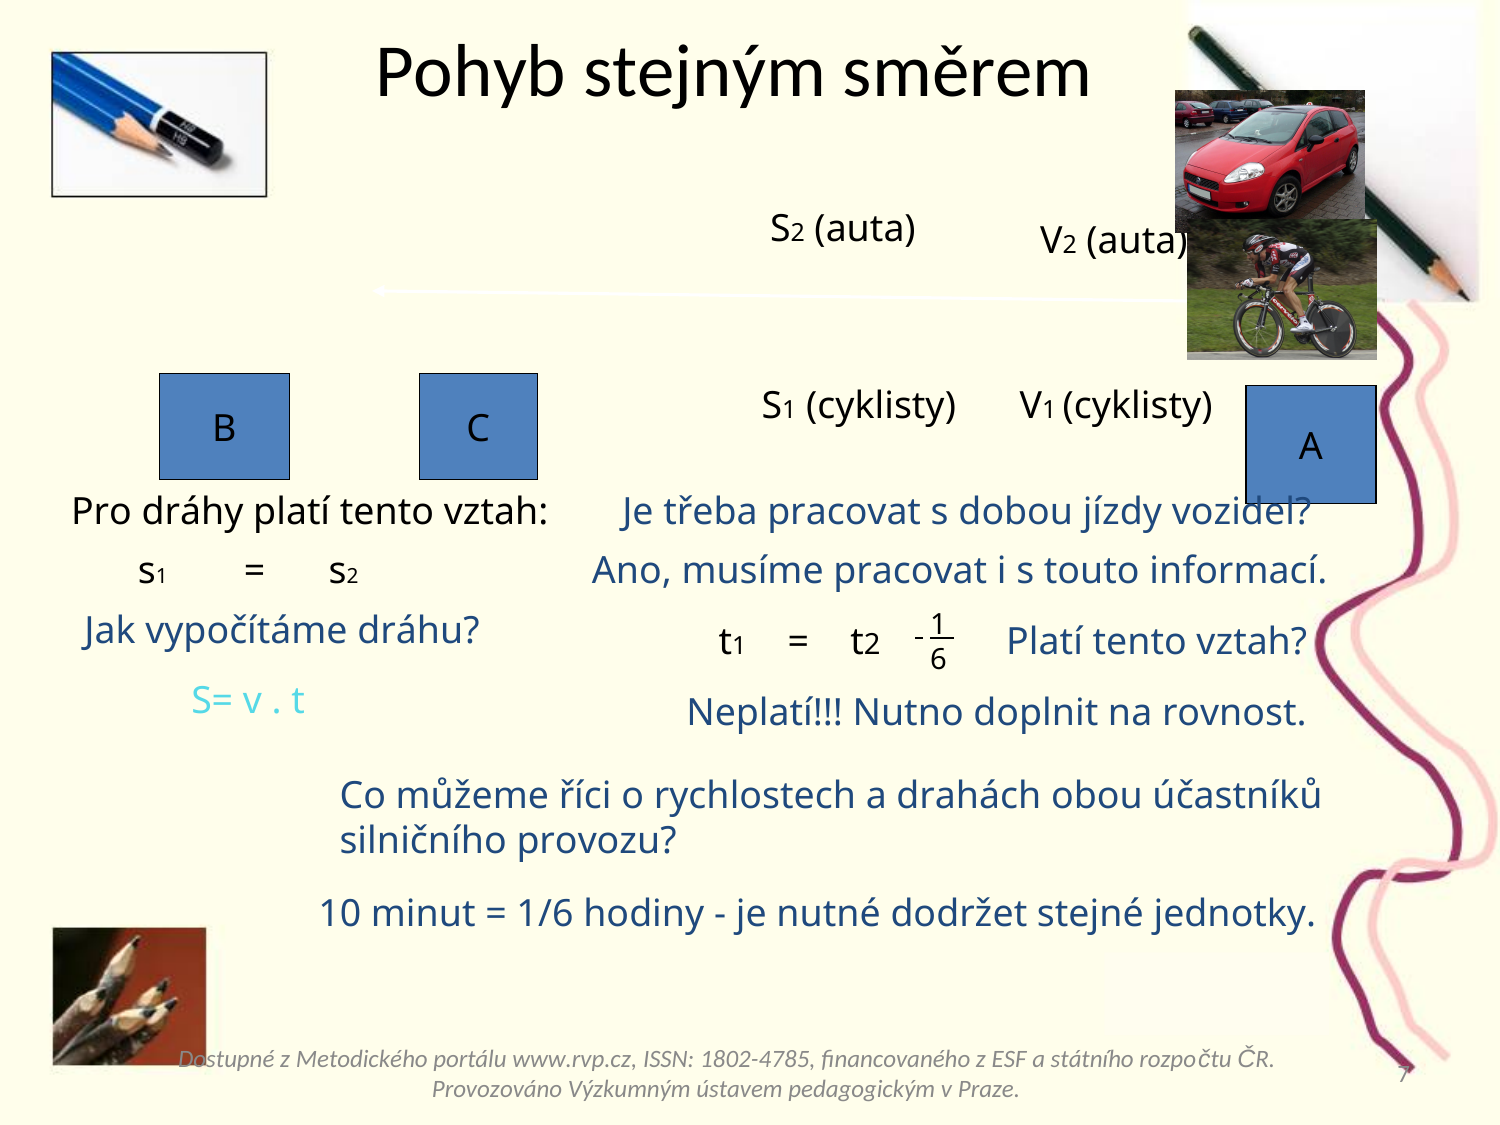

# Pohyb stejným směrem
S2 (auta)
V2 (auta)
B
C
S1 (cyklisty)
V1 (cyklisty)
A
Pro dráhy platí tento vztah:
Je třeba pracovat s dobou jízdy vozidel?
s1
=
s2
Ano, musíme pracovat i s touto informací.
Jak vypočítáme dráhu?
 1
 6
t1
=
t2
Platí tento vztah?
S= v . t
Neplatí!!! Nutno doplnit na rovnost.
Co můžeme říci o rychlostech a drahách obou účastníků silničního provozu?
10 minut = 1/6 hodiny - je nutné dodržet stejné jednotky.
Dostupné z Metodického portálu www.rvp.cz, ISSN: 1802-4785, financovaného z ESF a státního rozpočtu ČR. Provozováno Výzkumným ústavem pedagogickým v Praze.
7